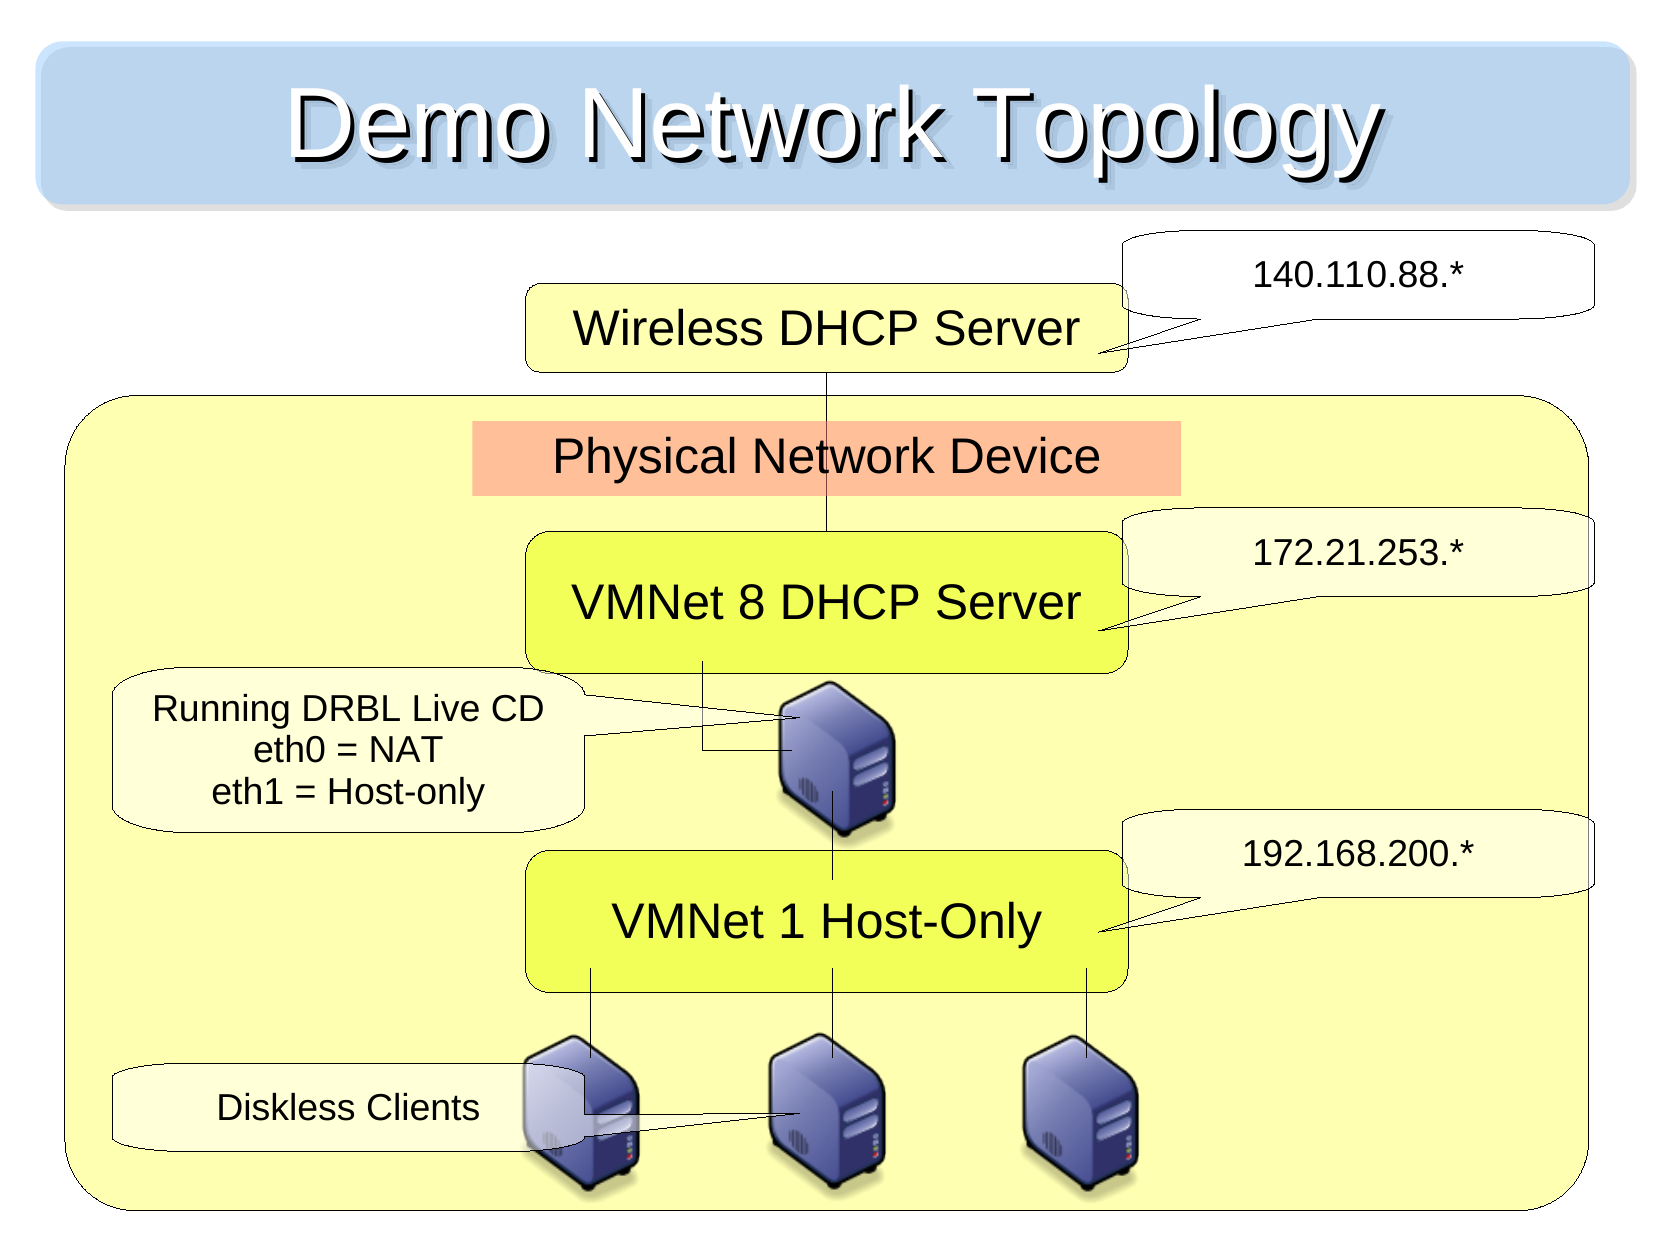

Demo Network Topology
140.110.88.*
Wireless DHCP Server
Physical Network Device
172.21.253.*
VMNet 8 DHCP Server
Running DRBL Live CD
eth0 = NAT
eth1 = Host-only
192.168.200.*
VMNet 1 Host-Only
Diskless Clients